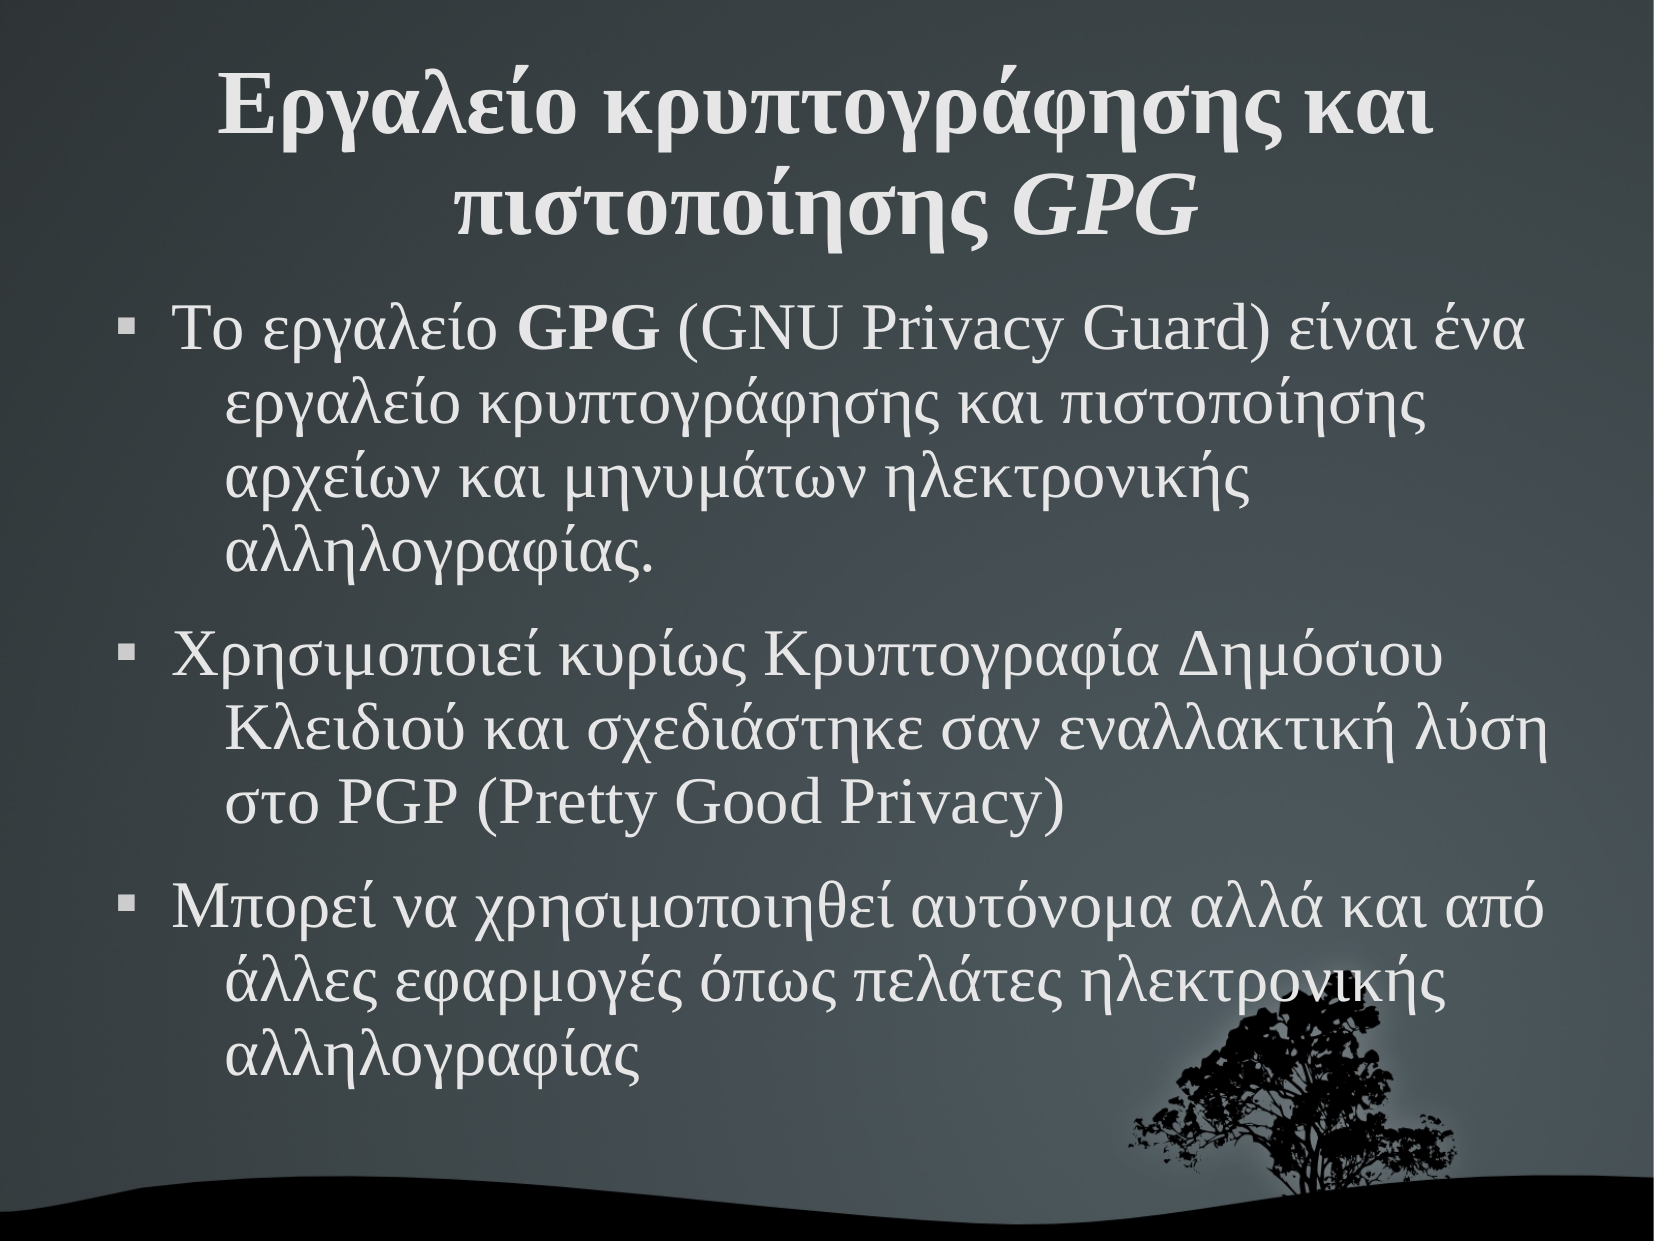

# Εργαλείο κρυπτογράφησης και πιστοποίησης GPG
Το εργαλείο GPG (GNU Privacy Guard) είναι ένα εργαλείο κρυπτογράφησης και πιστοποίησης αρχείων και μηνυμάτων ηλεκτρονικής αλληλογραφίας.
Χρησιμοποιεί κυρίως Κρυπτογραφία Δημόσιου Κλειδιού και σχεδιάστηκε σαν εναλλακτική λύση στο PGP (Pretty Good Privacy)
Μπορεί να χρησιμοποιηθεί αυτόνομα αλλά και από άλλες εφαρμογές όπως πελάτες ηλεκτρονικής αλληλογραφίας